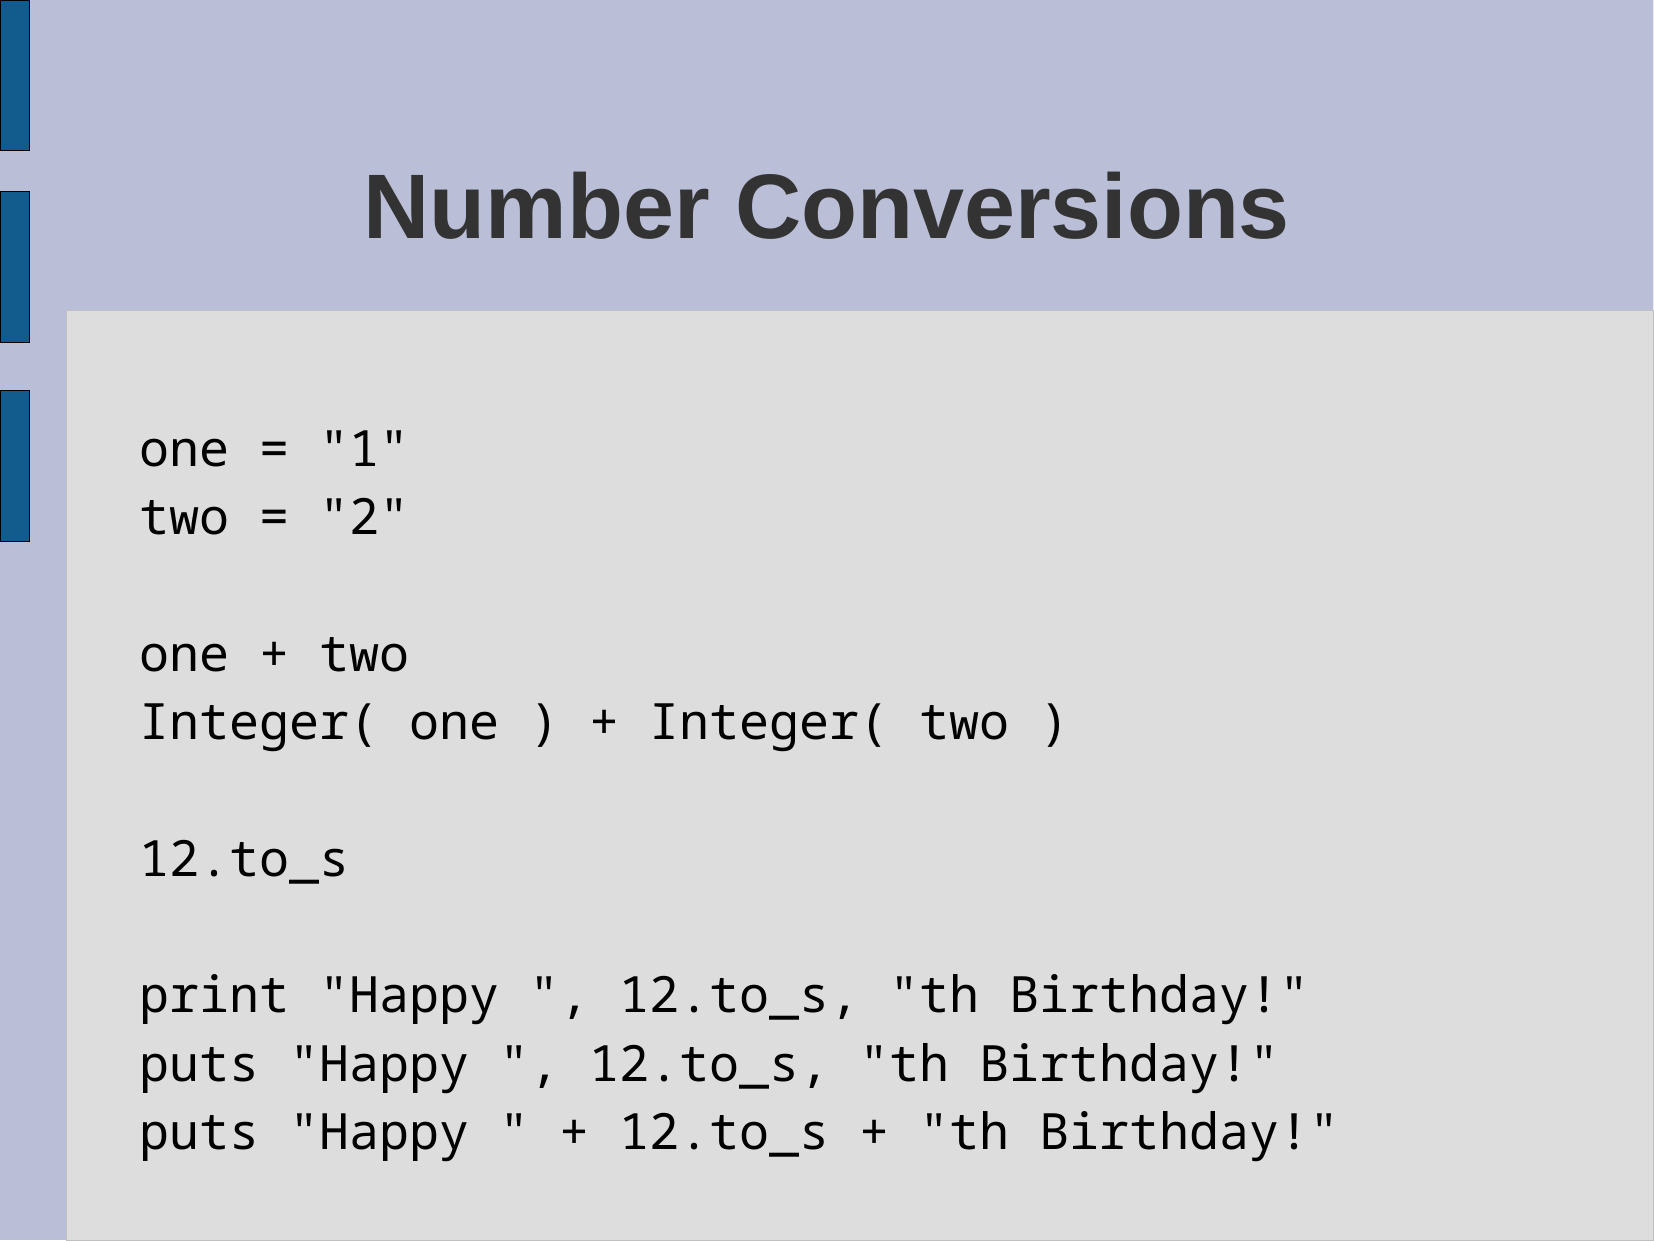

#
Number Conversions
one = "1"
two = "2"
one + two
Integer( one ) + Integer( two )
12.to_s
print "Happy ", 12.to_s, "th Birthday!"
puts "Happy ", 12.to_s, "th Birthday!"
puts "Happy " + 12.to_s + "th Birthday!"